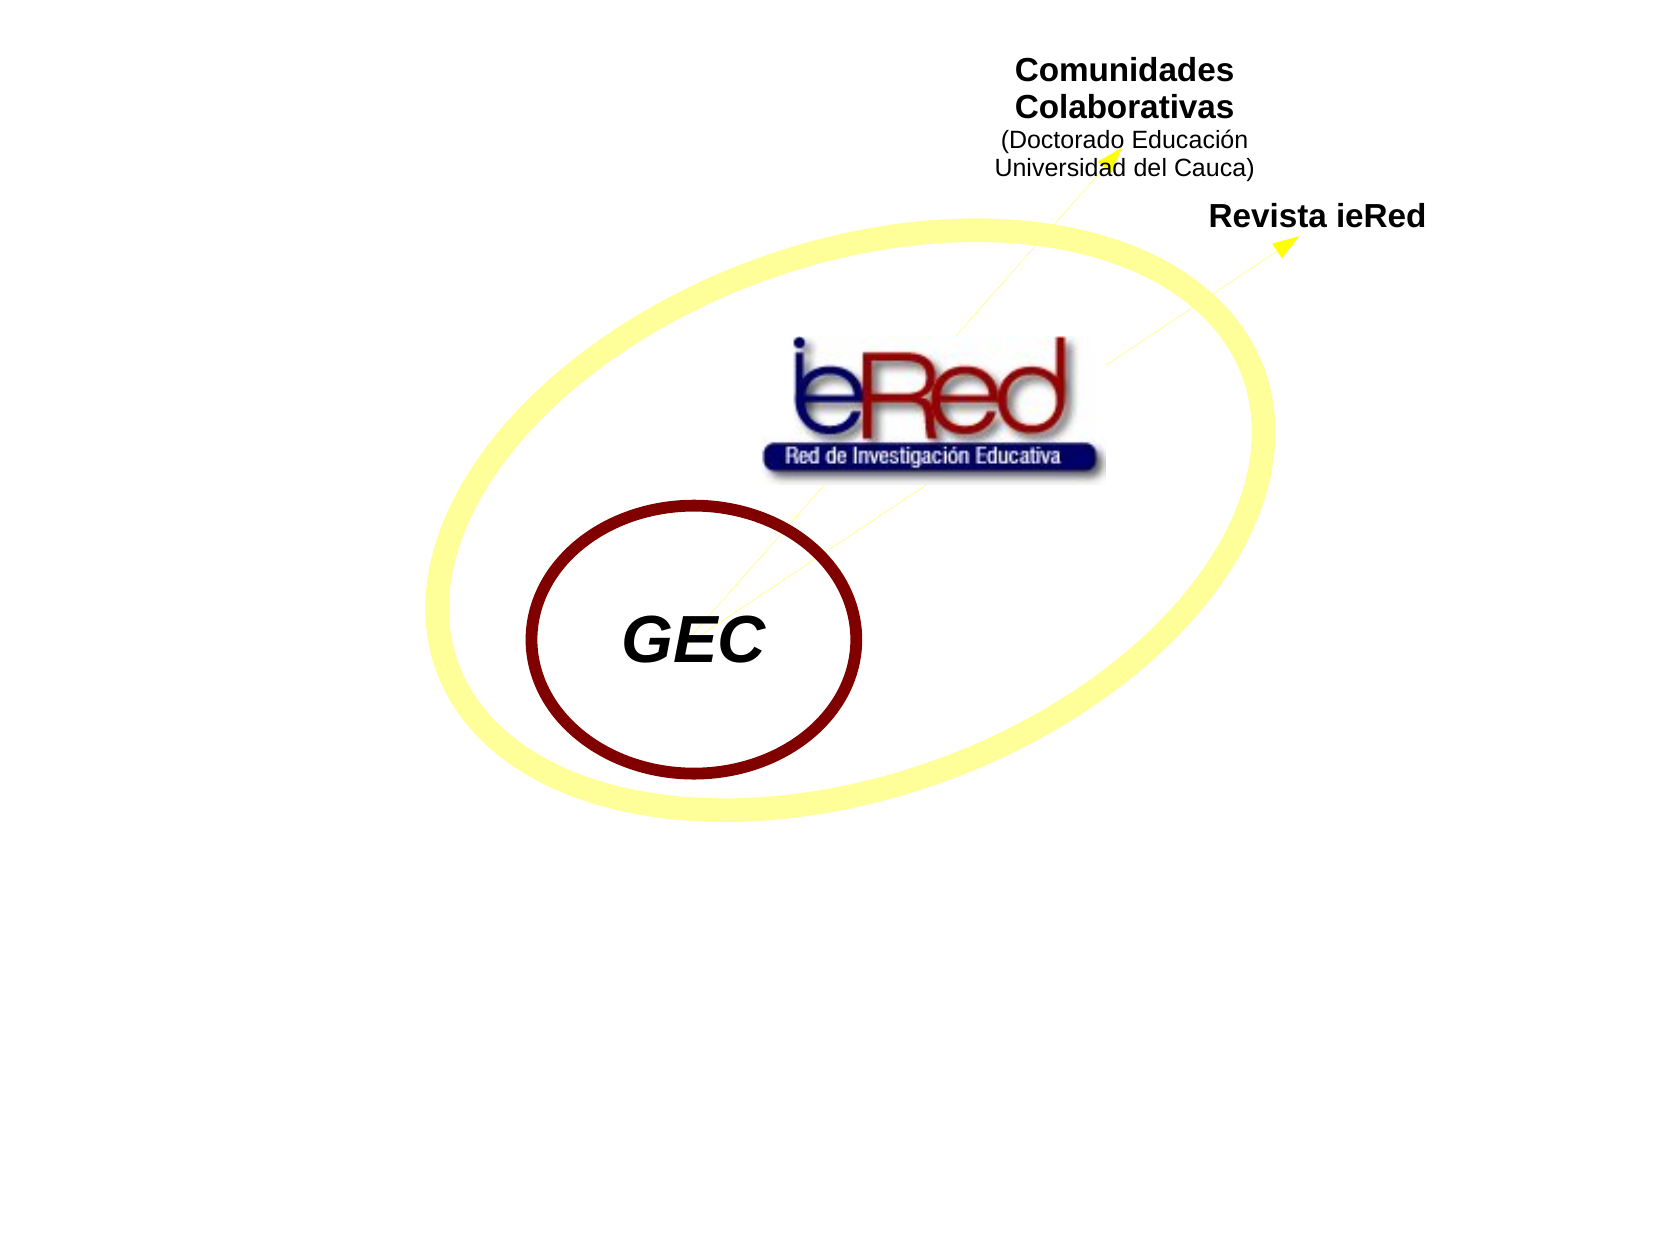

Comunidades
Colaborativas
(Doctorado Educación
Universidad del Cauca)
Revista ieRed
GEC